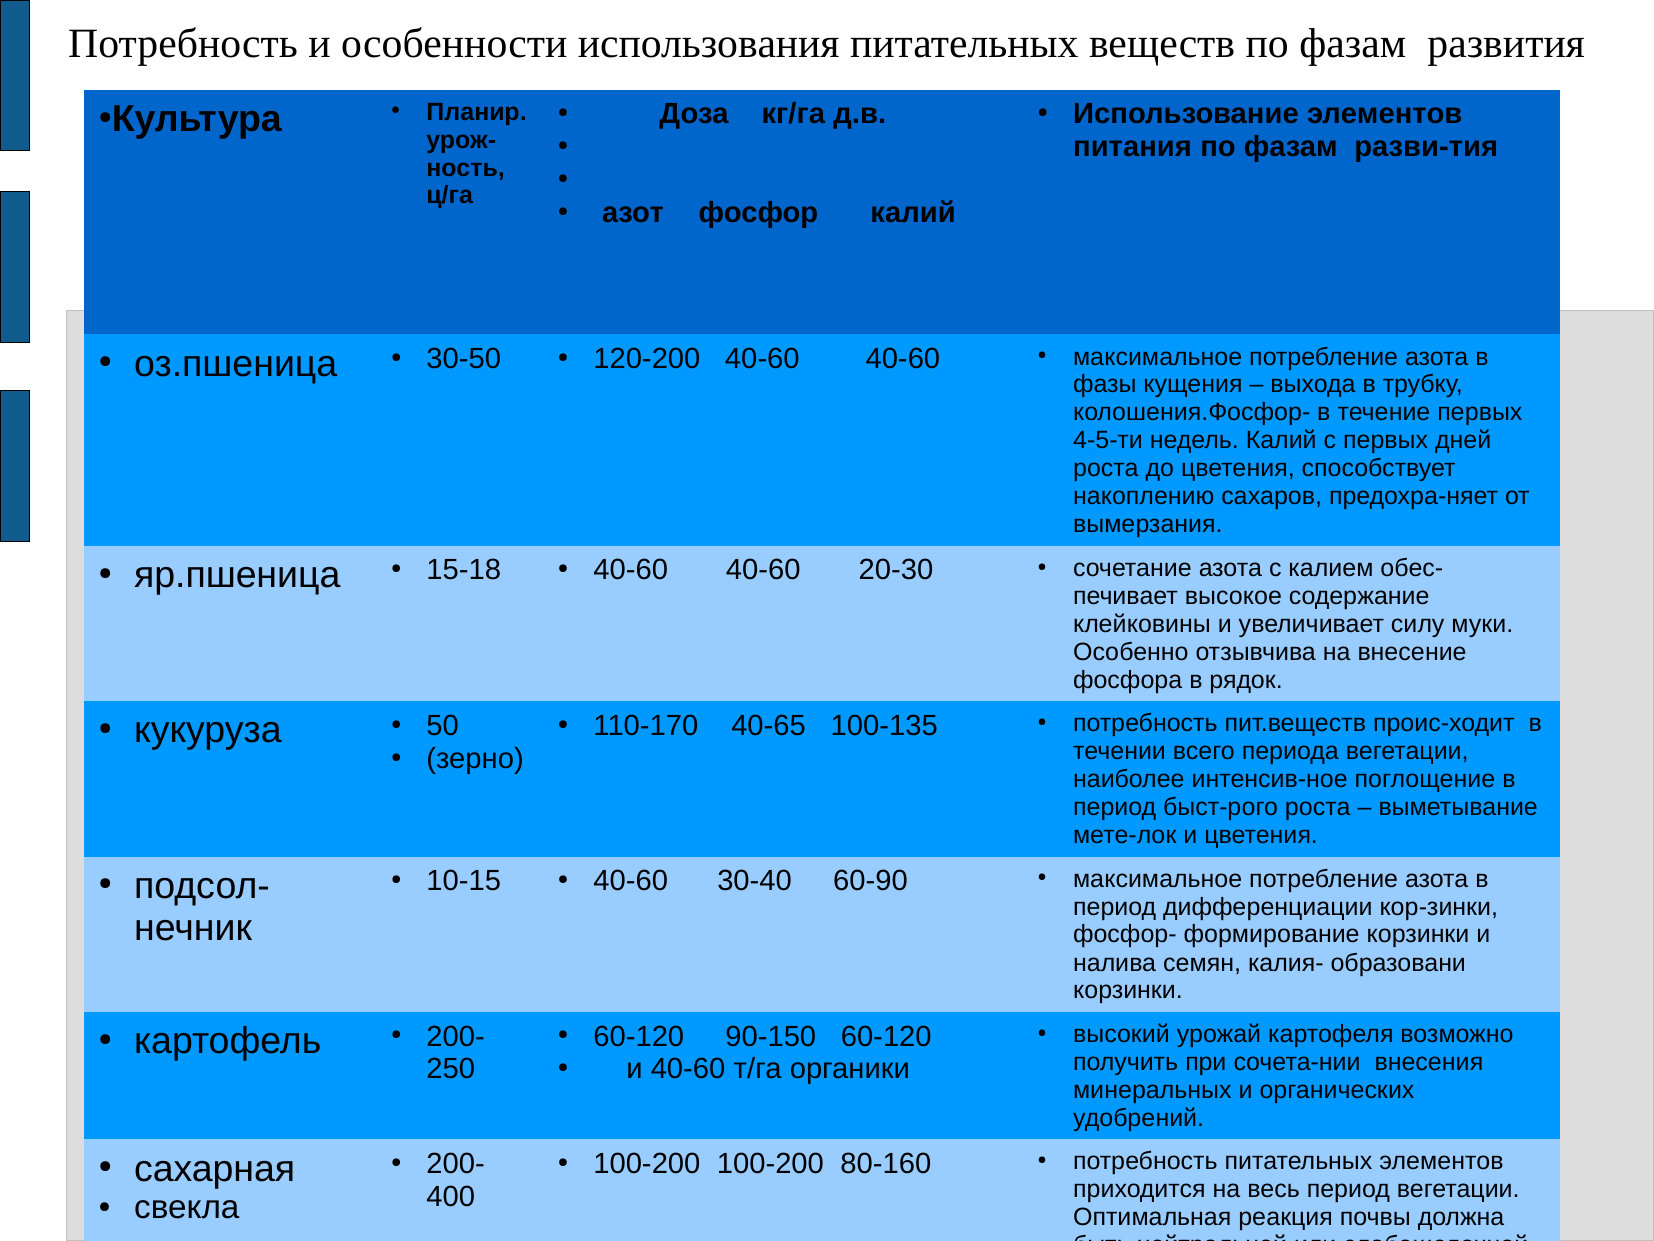

# Потребность и особенности использования питательных веществ по фазам развития
| Культура | Планир.урож- ность, ц/га | Доза кг/га д.в. азот фосфор калий | Использование элементов питания по фазам разви-тия |
| --- | --- | --- | --- |
| оз.пшеница | 30-50 | 120-200 40-60 40-60 | максимальное потребление азота в фазы кущения – выхода в трубку, колошения.Фосфор- в течение первых 4-5-ти недель. Калий с первых дней роста до цветения, способствует накоплению сахаров, предохра-няет от вымерзания. |
| яр.пшеница | 15-18 | 40-60 40-60 20-30 | сочетание азота с калием обес-печивает высокое содержание клейковины и увеличивает силу муки. Особенно отзывчива на внесение фосфора в рядок. |
| кукуруза | 50 (зерно) | 110-170 40-65 100-135 | потребность пит.веществ проис-ходит в течении всего периода вегетации, наиболее интенсив-ное поглощение в период быст-рого роста – выметывание мете-лок и цветения. |
| подсол-нечник | 10-15 | 40-60 30-40 60-90 | максимальное потребление азота в период дифференциации кор-зинки, фосфор- формирование корзинки и налива семян, калия- образовани корзинки. |
| картофель | 200-250 | 60-120 90-150 60-120 и 40-60 т/га органики | высокий урожай картофеля возможно получить при сочета-нии внесения минеральных и органических удобрений. |
| сахарная свекла | 200-400 | 100-200 100-200 80-160 | потребность питательных элементов приходится на весь период вегетации. Оптимальная реакция почвы должна быть нейтральной или слабощелочной (рН 6.5-7.5). |